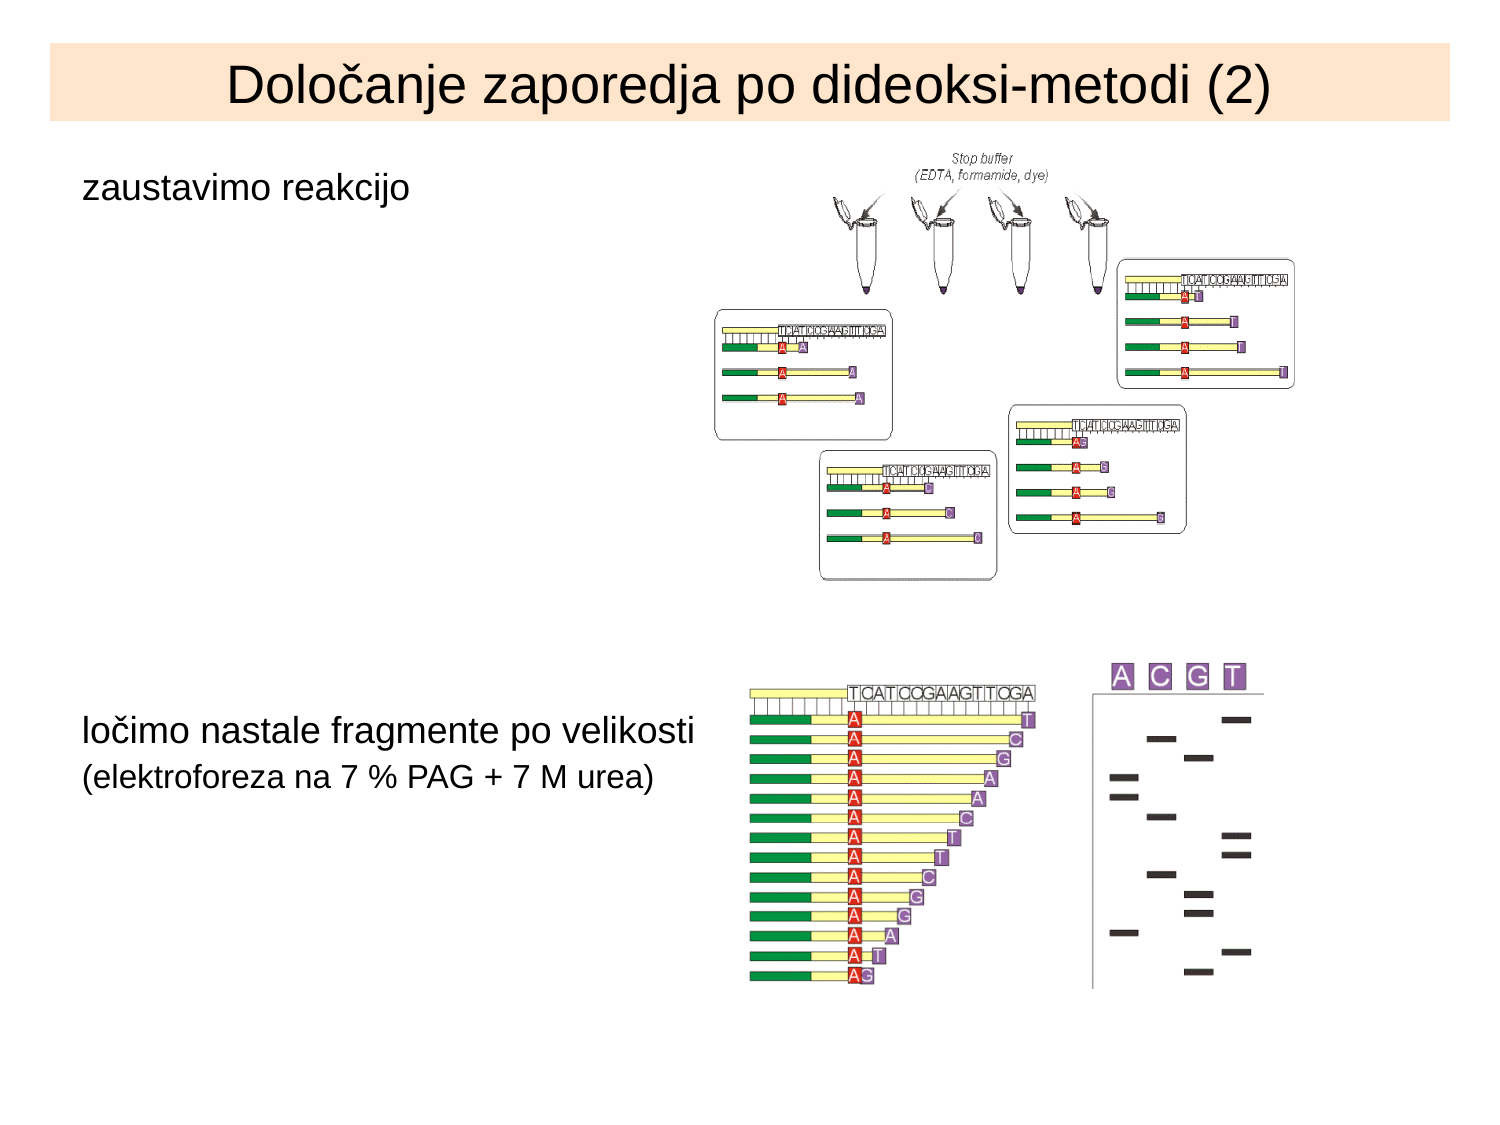

Določanje zaporedja po dideoksi-metodi (2)
# zaustavimo reakcijo
ločimo nastale fragmente po velikosti
(elektroforeza na 7 % PAG + 7 M urea)